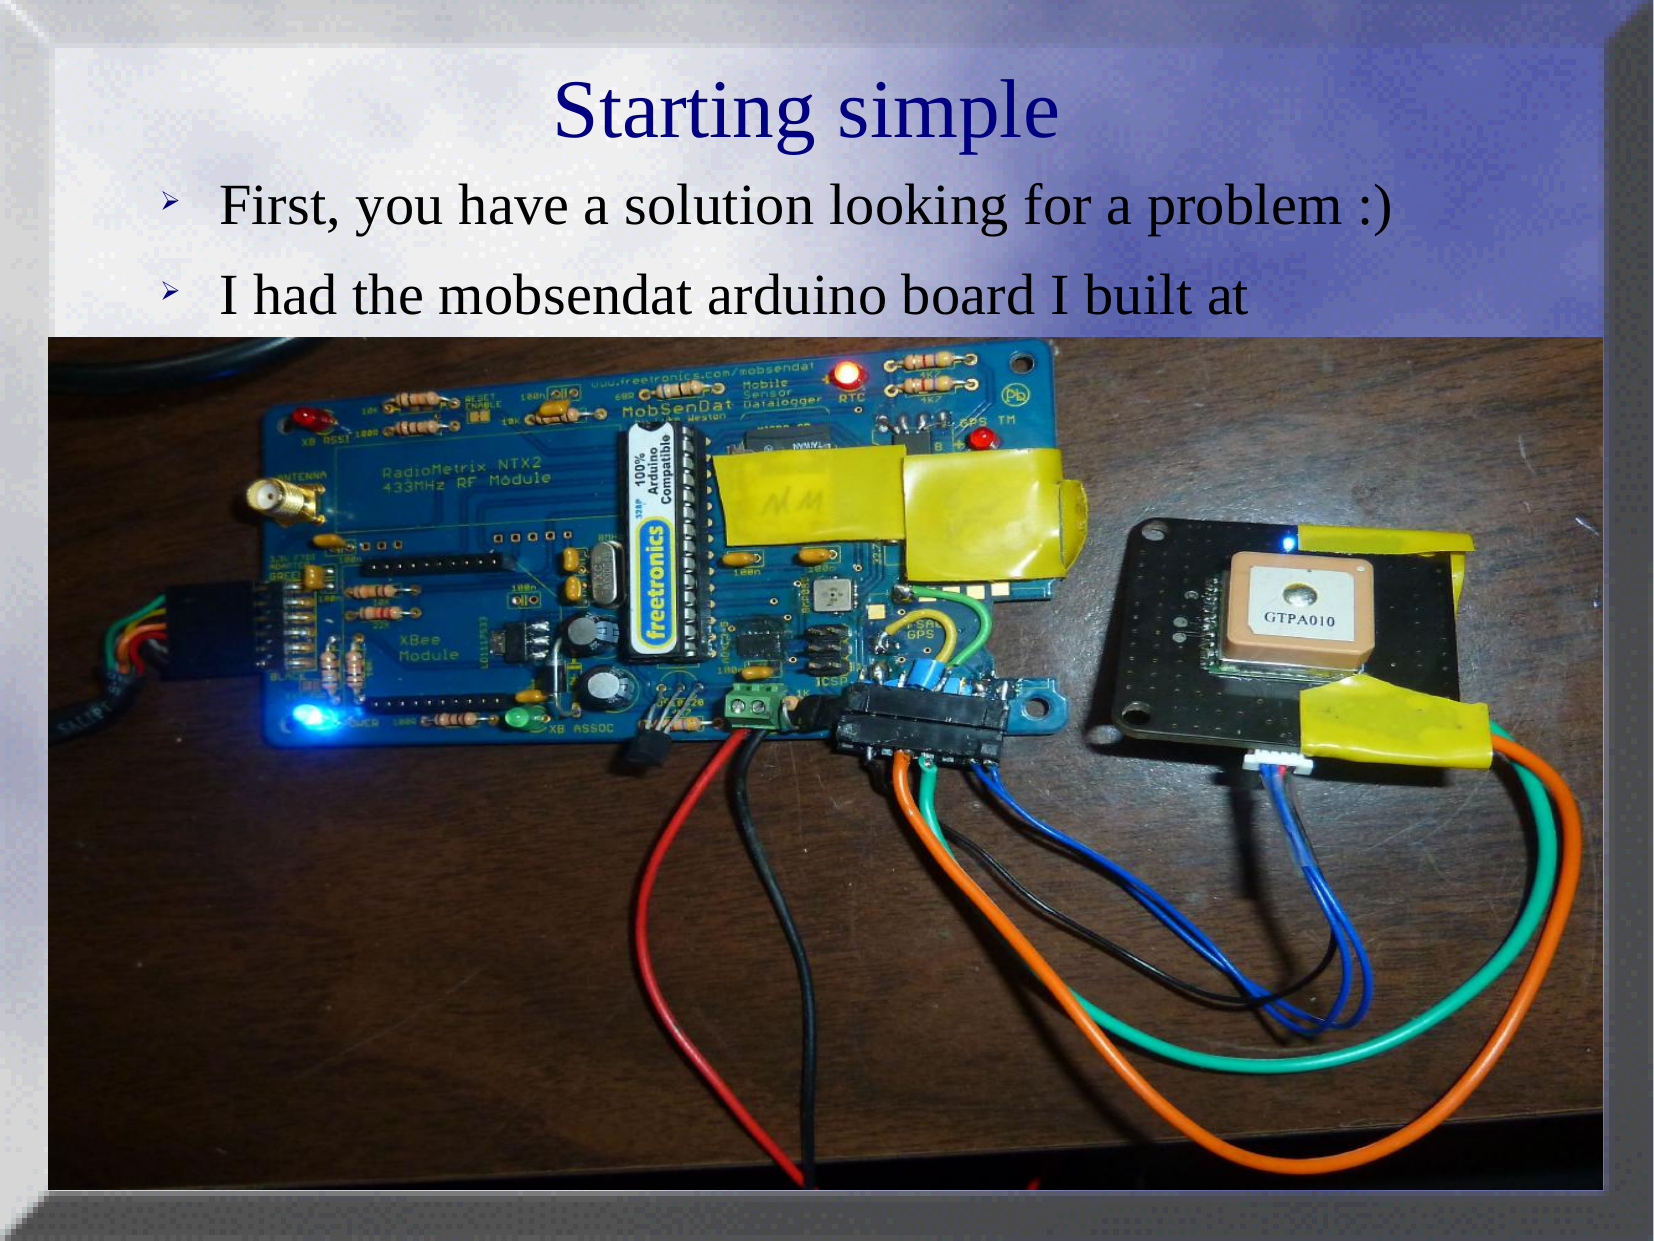

# Starting simple
First, you have a solution looking for a problem :)
I had the mobsendat arduino board I built at LCA2011